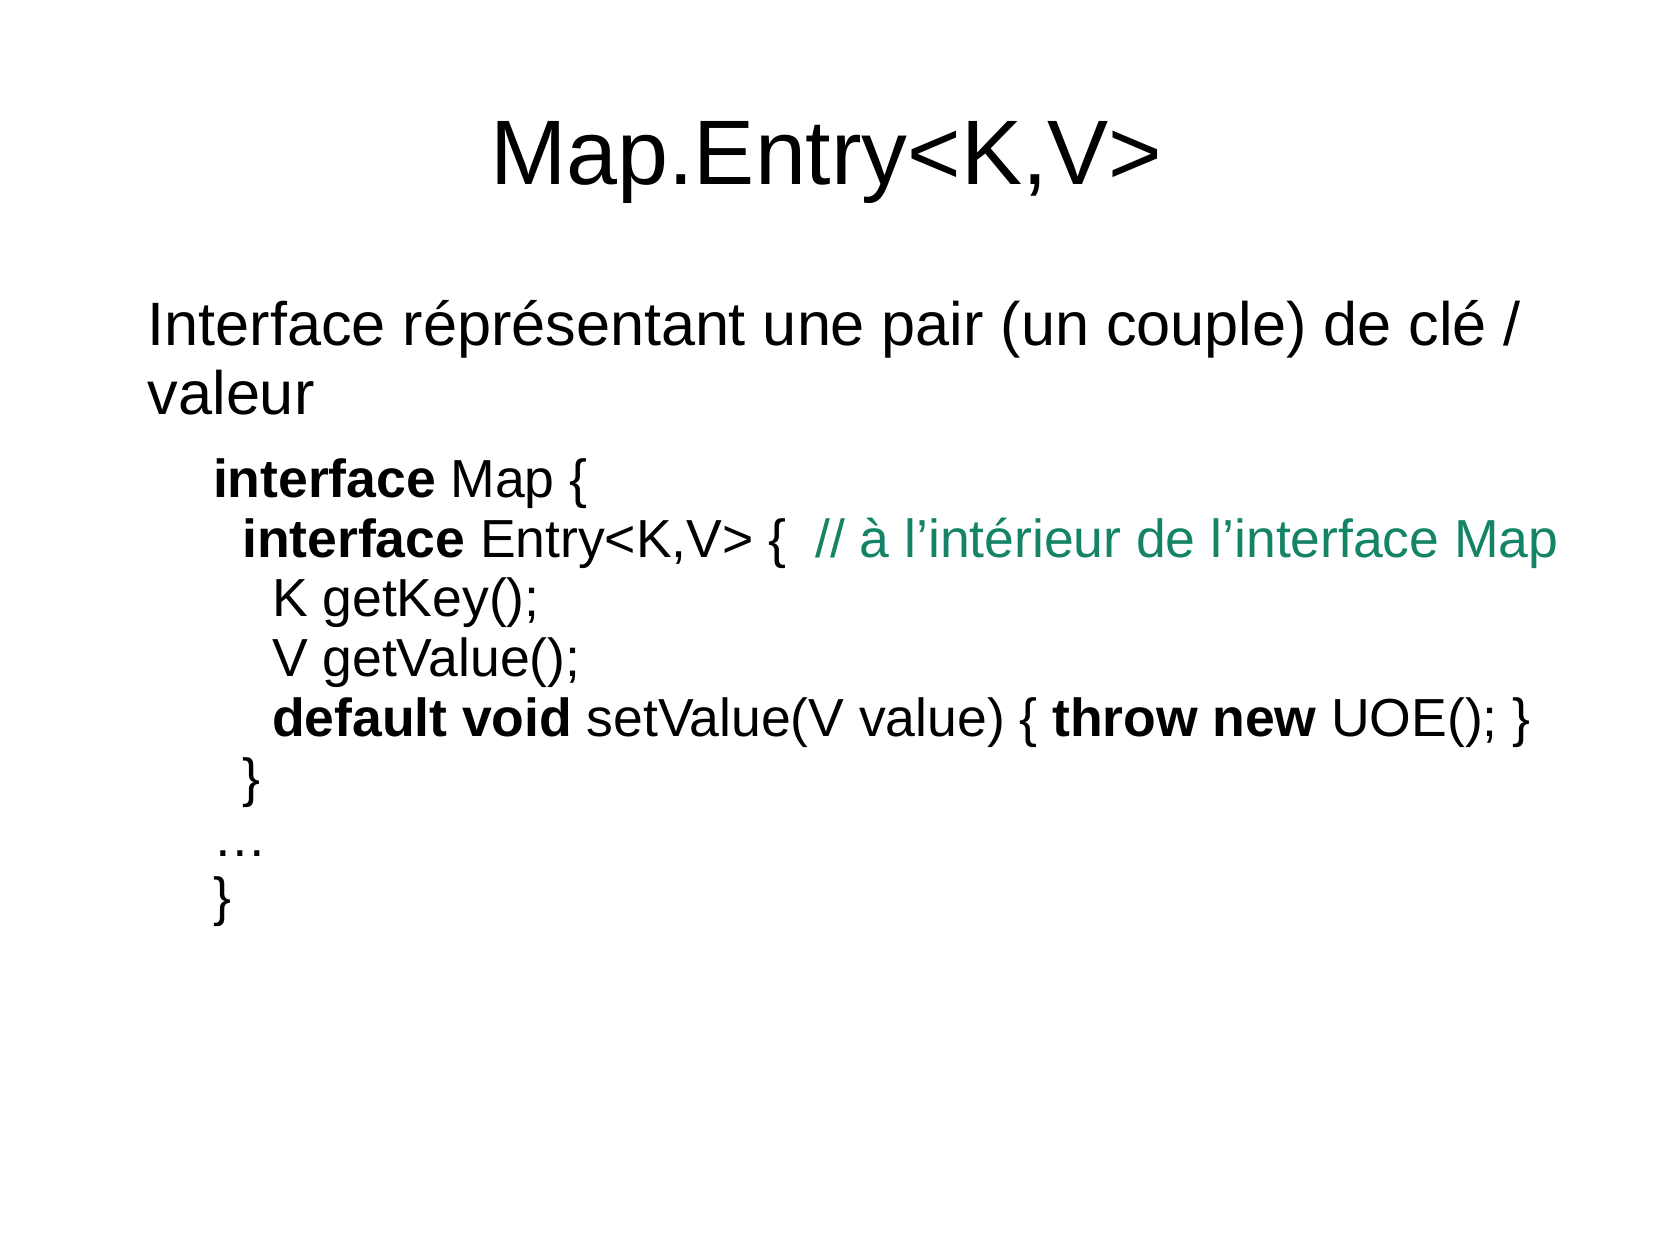

# Map.Entry<K,V>
Interface réprésentant une pair (un couple) de clé / valeur
interface Map {
 interface Entry<K,V> { // à l’intérieur de l’interface Map
 K getKey();
 V getValue();
 default void setValue(V value) { throw new UOE(); }
 }
…
}